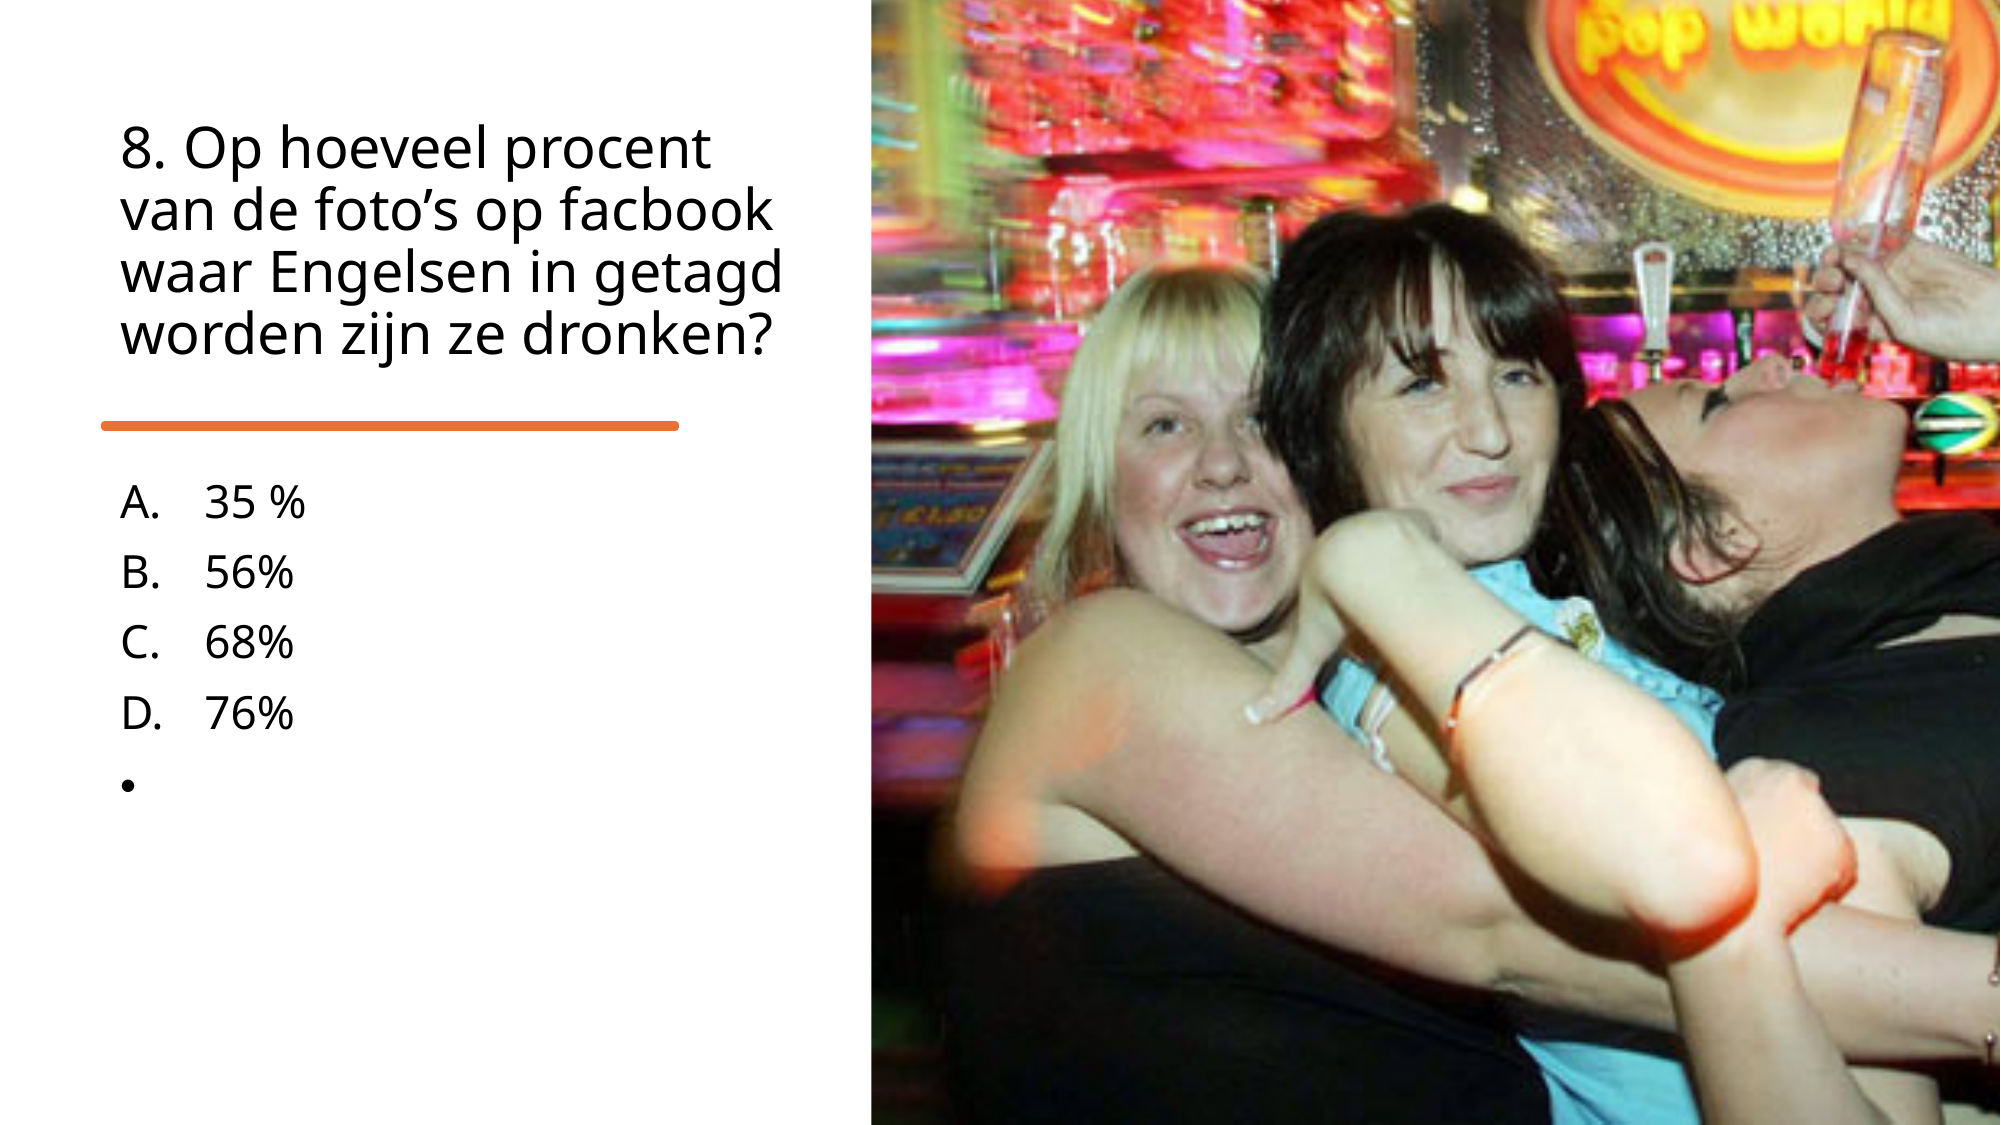

# 8. Op hoeveel procent van de foto’s op facbook waar Engelsen in getagd worden zijn ze dronken?
35 %
56%
68%
76%